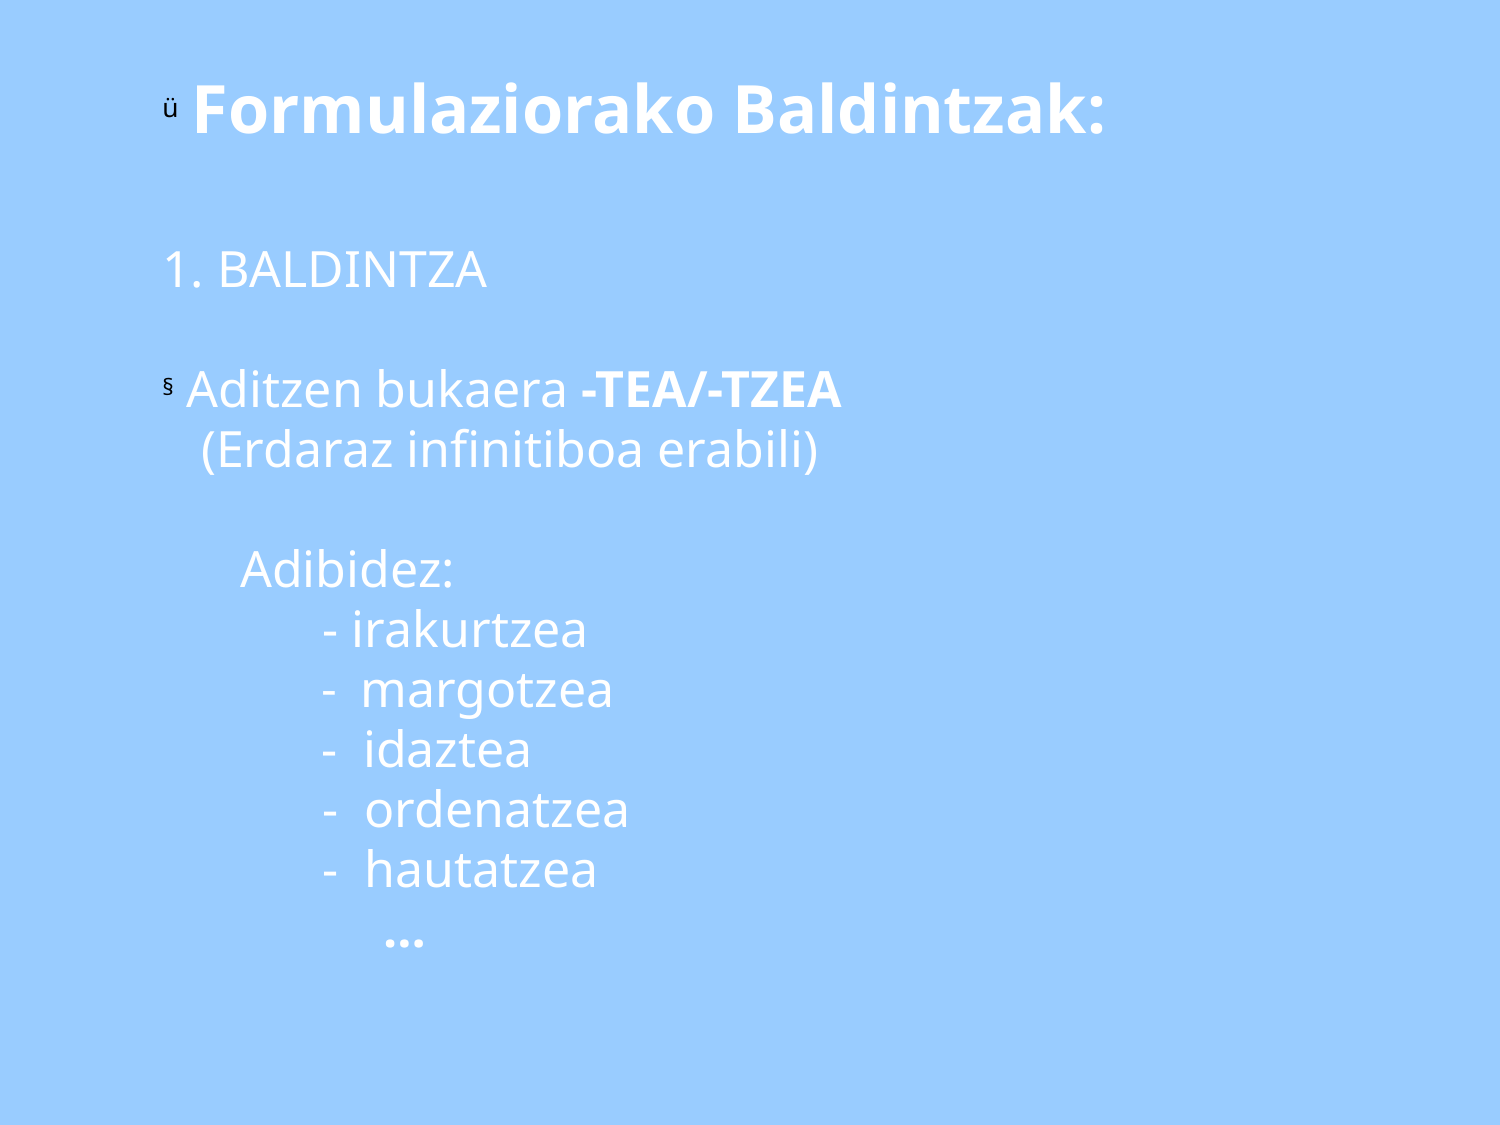

Formulaziorako Baldintzak:
1. BALDINTZA
 Aditzen bukaera -TEA/-TZEA
 (Erdaraz infinitiboa erabili)
 Adibidez:
		 - irakurtzea
		 - margotzea
		 - idaztea
		 - ordenatzea
		 - hautatzea
			…